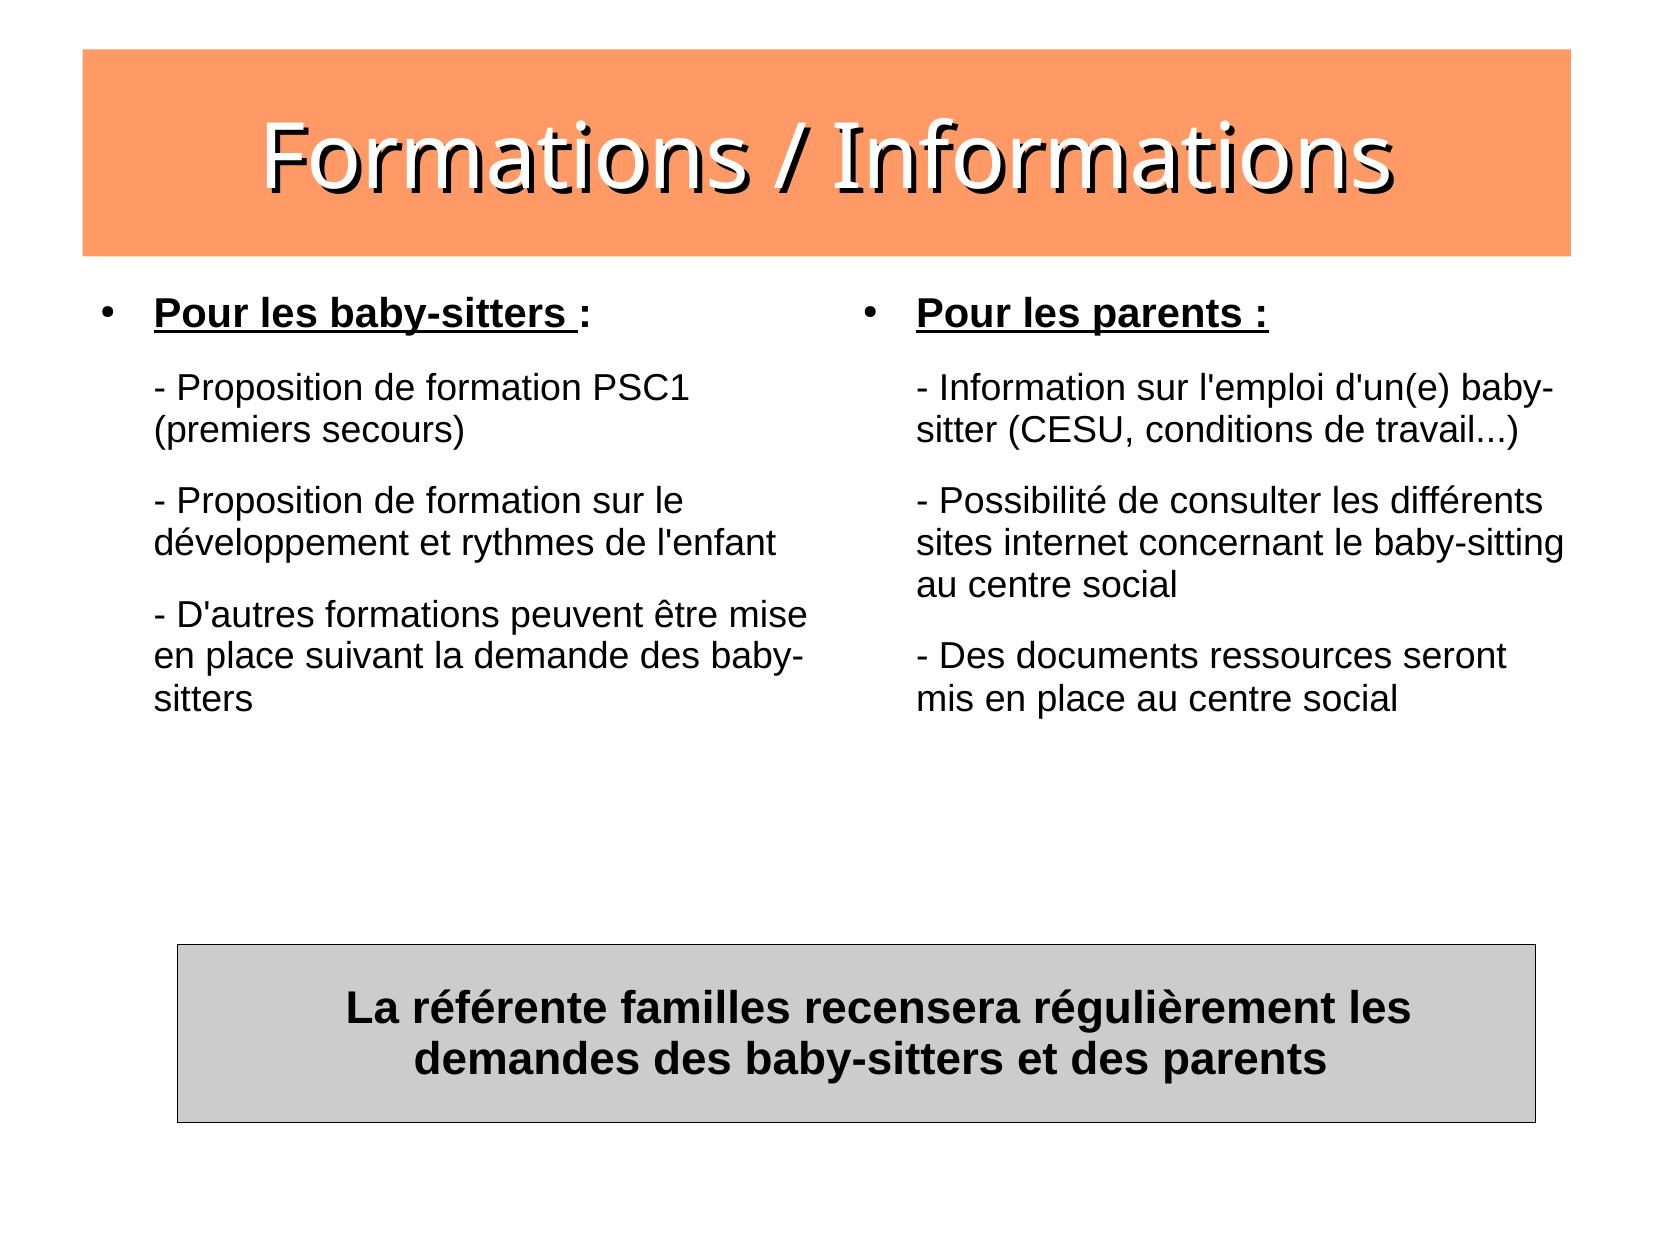

Formations / Informations
# Pour les baby-sitters :
- Proposition de formation PSC1 (premiers secours)
- Proposition de formation sur le développement et rythmes de l'enfant
- D'autres formations peuvent être mise en place suivant la demande des baby-sitters
Pour les parents :
- Information sur l'emploi d'un(e) baby-sitter (CESU, conditions de travail...)
- Possibilité de consulter les différents sites internet concernant le baby-sitting au centre social
- Des documents ressources seront mis en place au centre social
La référente familles recensera régulièrement les demandes des baby-sitters et des parents